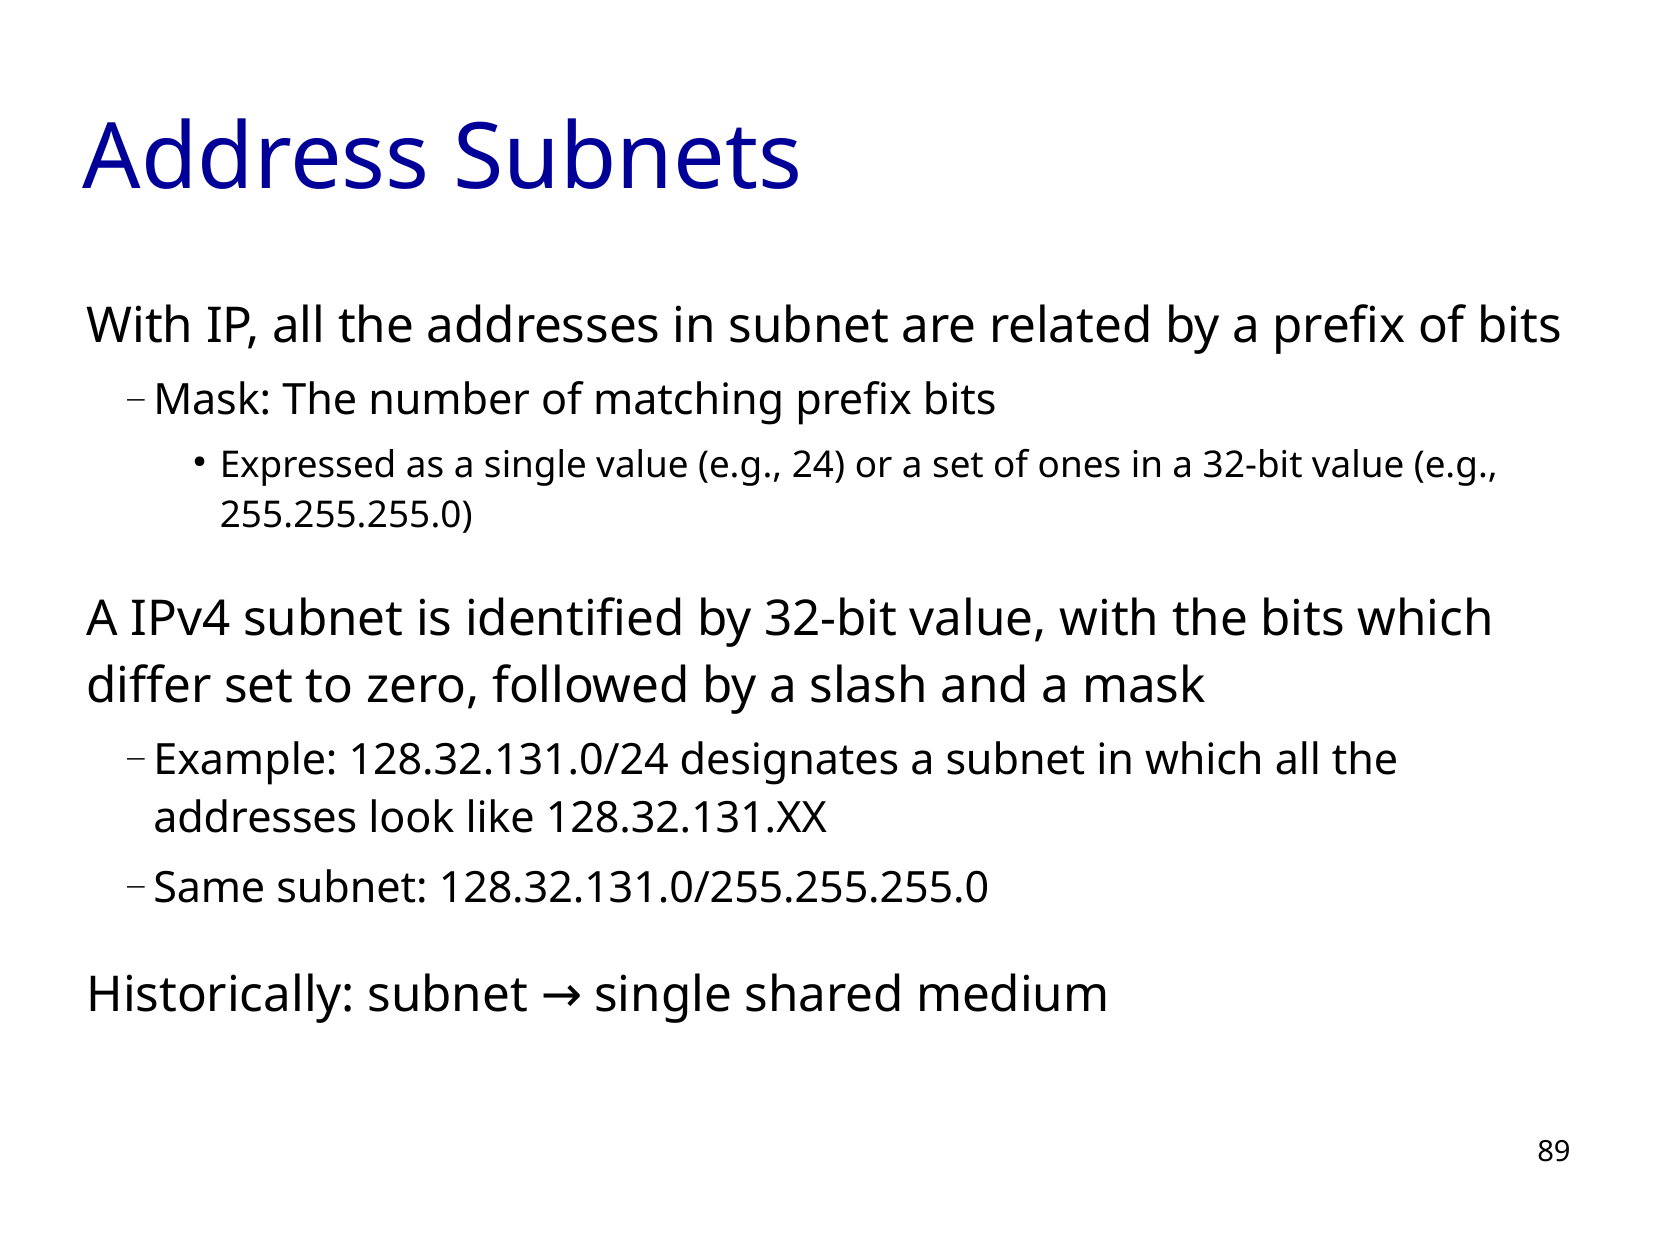

# Address Subnets
With IP, all the addresses in subnet are related by a prefix of bits
Mask: The number of matching prefix bits
Expressed as a single value (e.g., 24) or a set of ones in a 32-bit value (e.g., 255.255.255.0)
A IPv4 subnet is identified by 32-bit value, with the bits which differ set to zero, followed by a slash and a mask
Example: 128.32.131.0/24 designates a subnet in which all the addresses look like 128.32.131.XX
Same subnet: 128.32.131.0/255.255.255.0
Historically: subnet → single shared medium
89